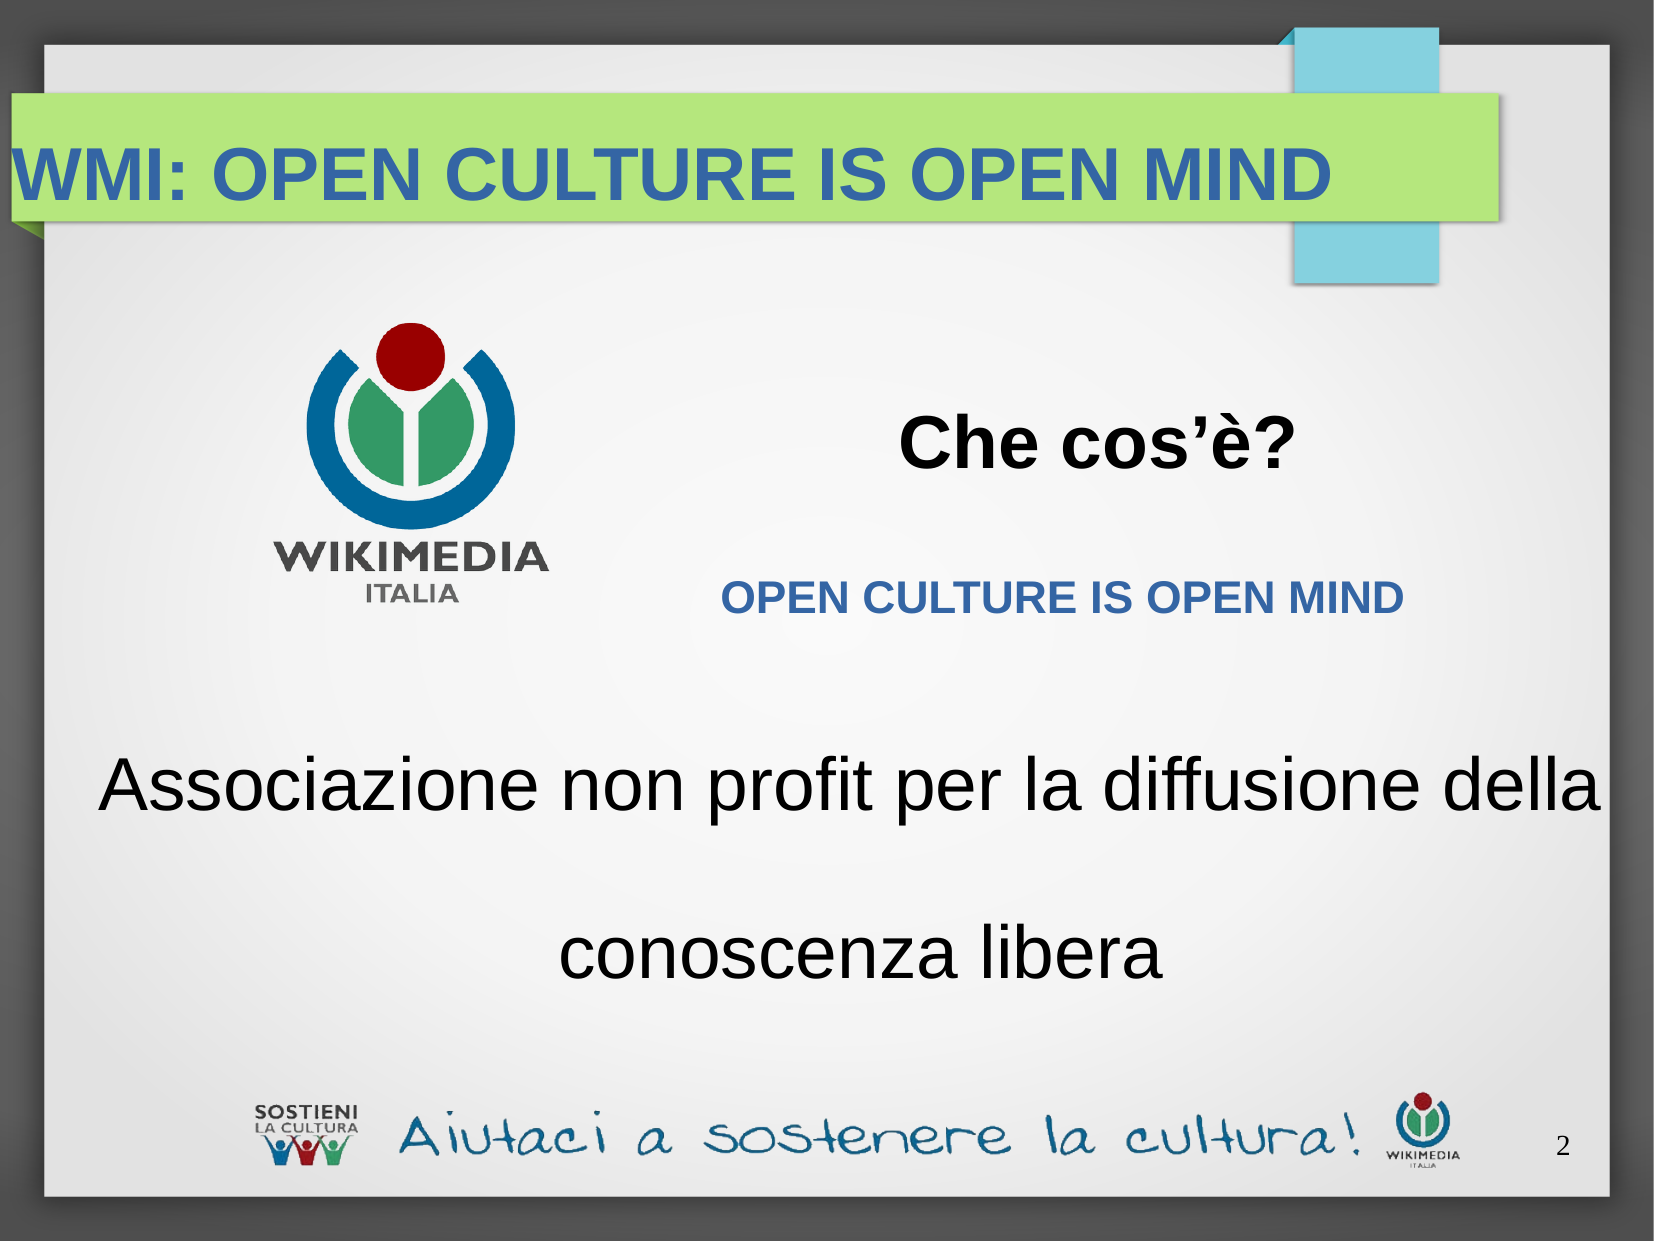

WMI: OPEN CULTURE IS OPEN MIND
Che cos’è?
OPEN CULTURE IS OPEN MIND
# Associazione non profit per la diffusione della
 conoscenza libera
2